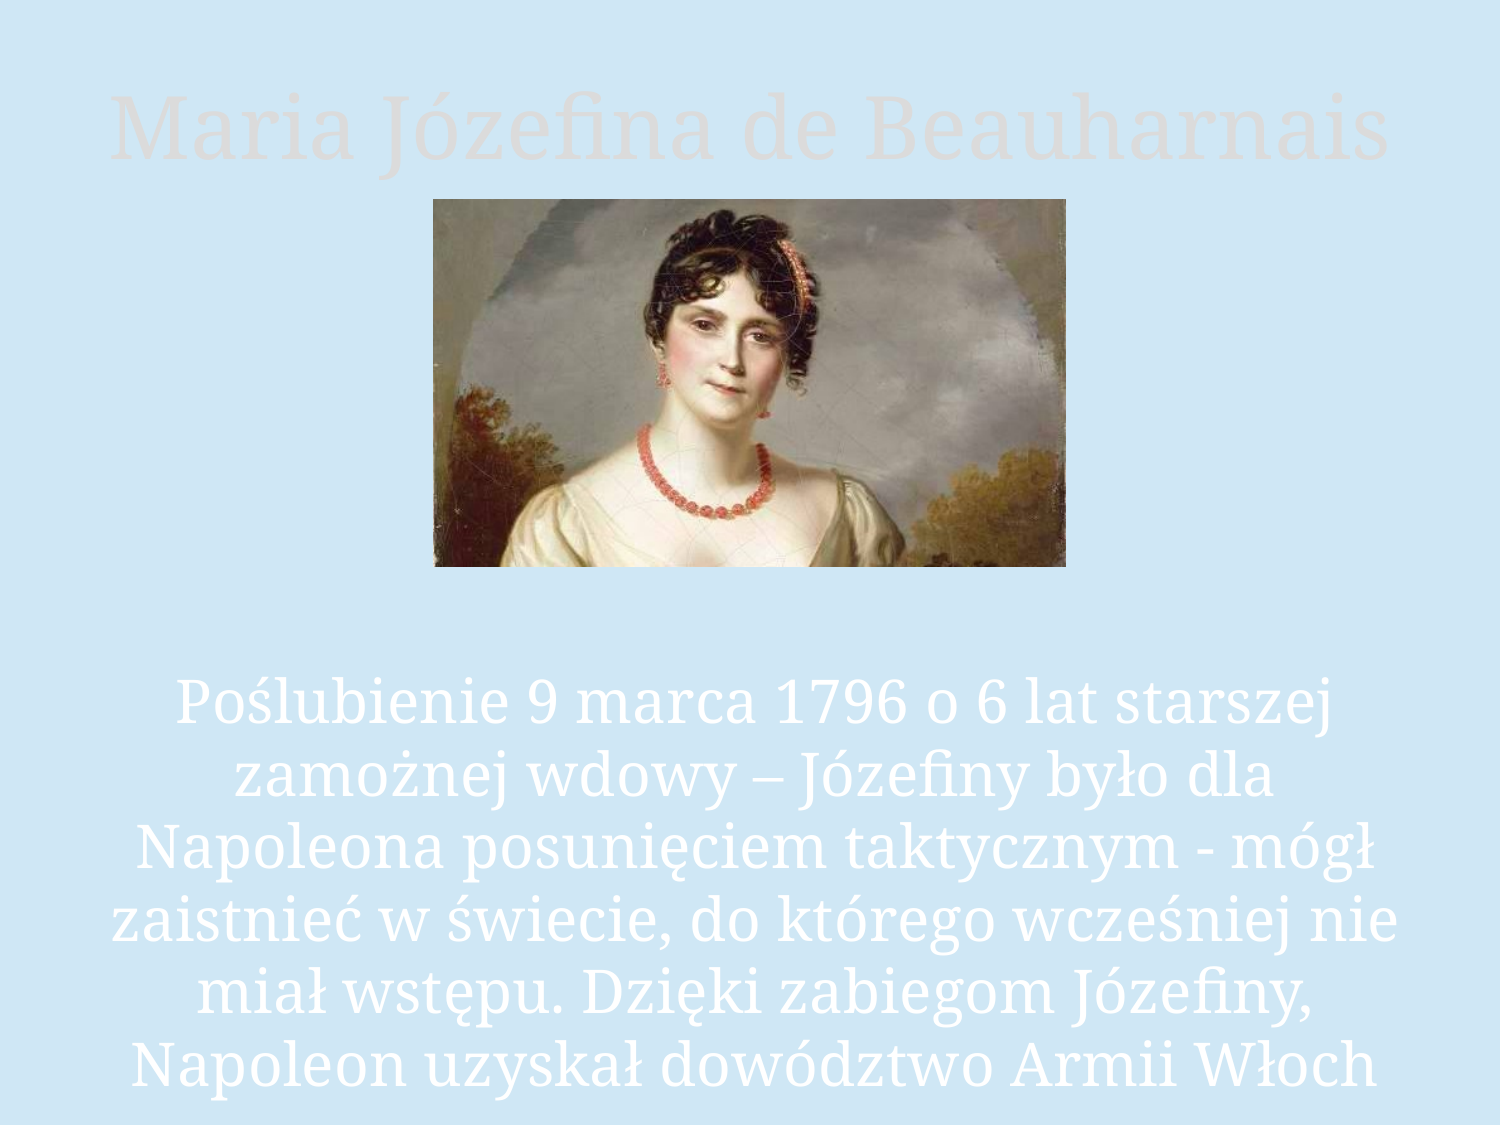

# Maria Józefina de Beauharnais
Poślubienie 9 marca 1796 o 6 lat starszej zamożnej wdowy – Józefiny było dla Napoleona posunięciem taktycznym - mógł zaistnieć w świecie, do którego wcześniej nie miał wstępu. Dzięki zabiegom Józefiny, Napoleon uzyskał dowództwo Armii Włoch